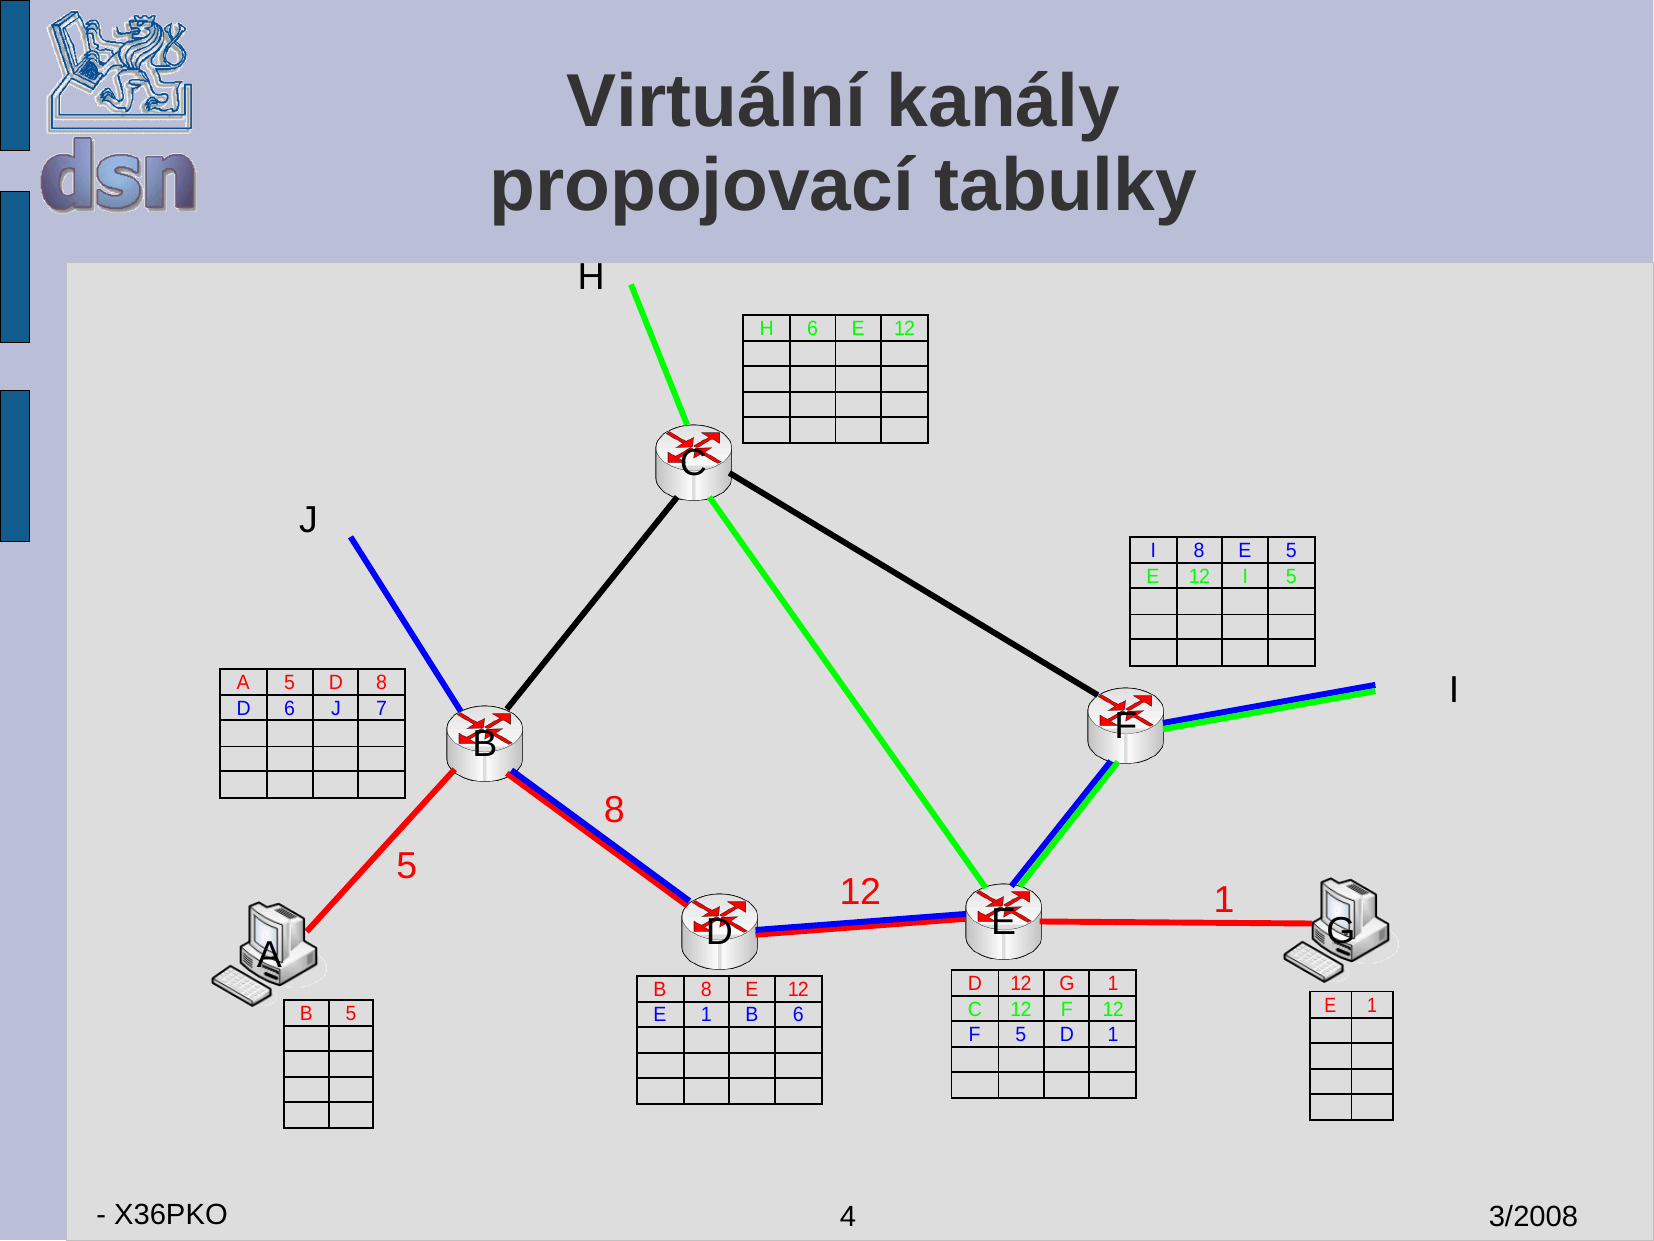

# Virtuální kanály propojovací tabulky
H
C
J
I
F
B
8
5
12
1
G
E
D
A